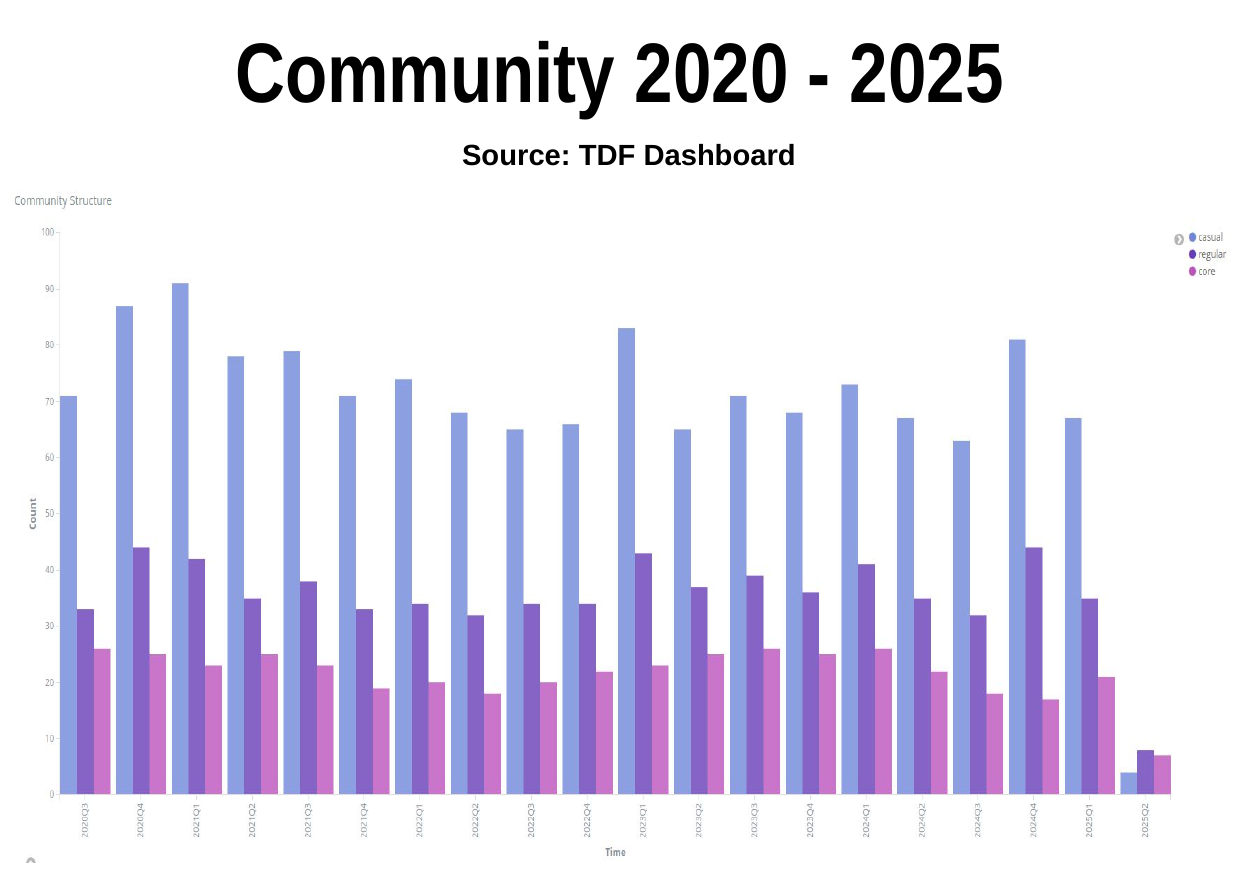

# Community 2020 - 2025
Source: TDF Dashboard